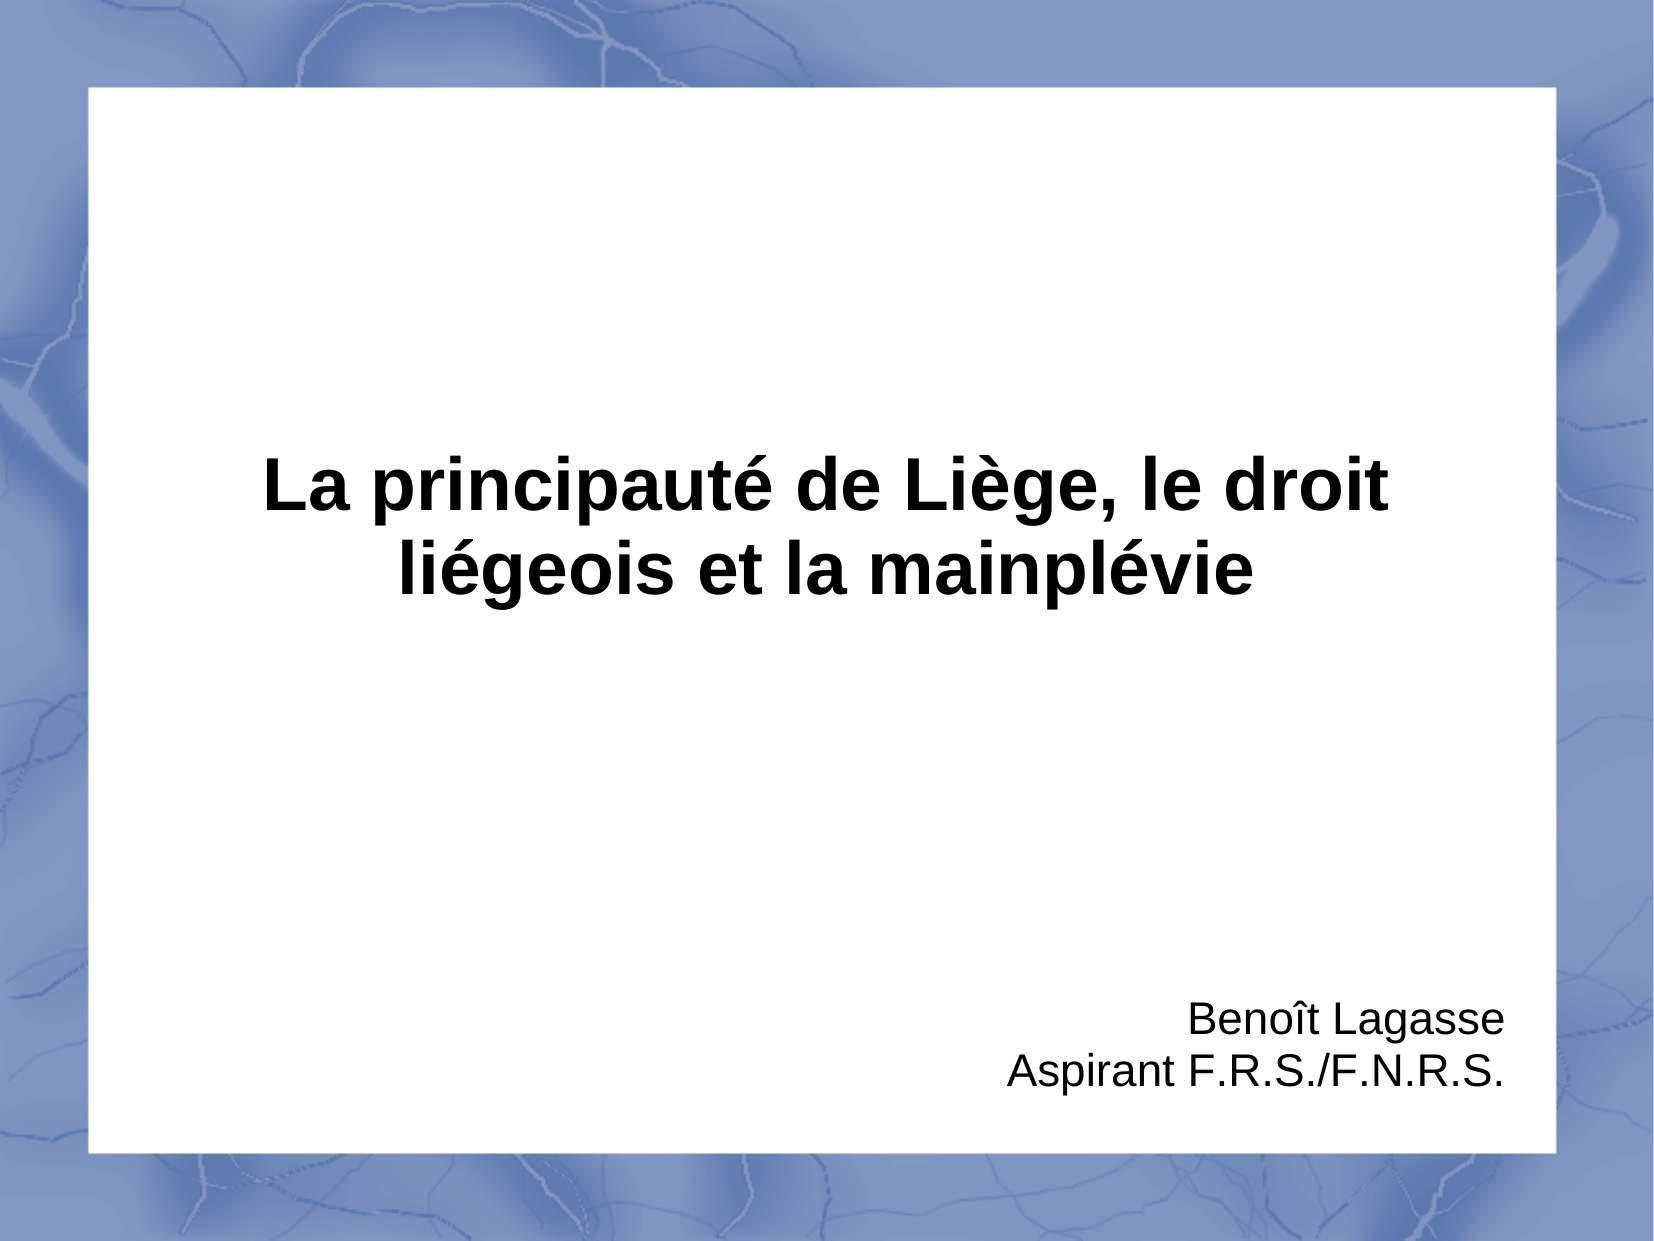

#
La principauté de Liège, le droit liégeois et la mainplévie
Benoît Lagasse
Aspirant F.R.S./F.N.R.S.